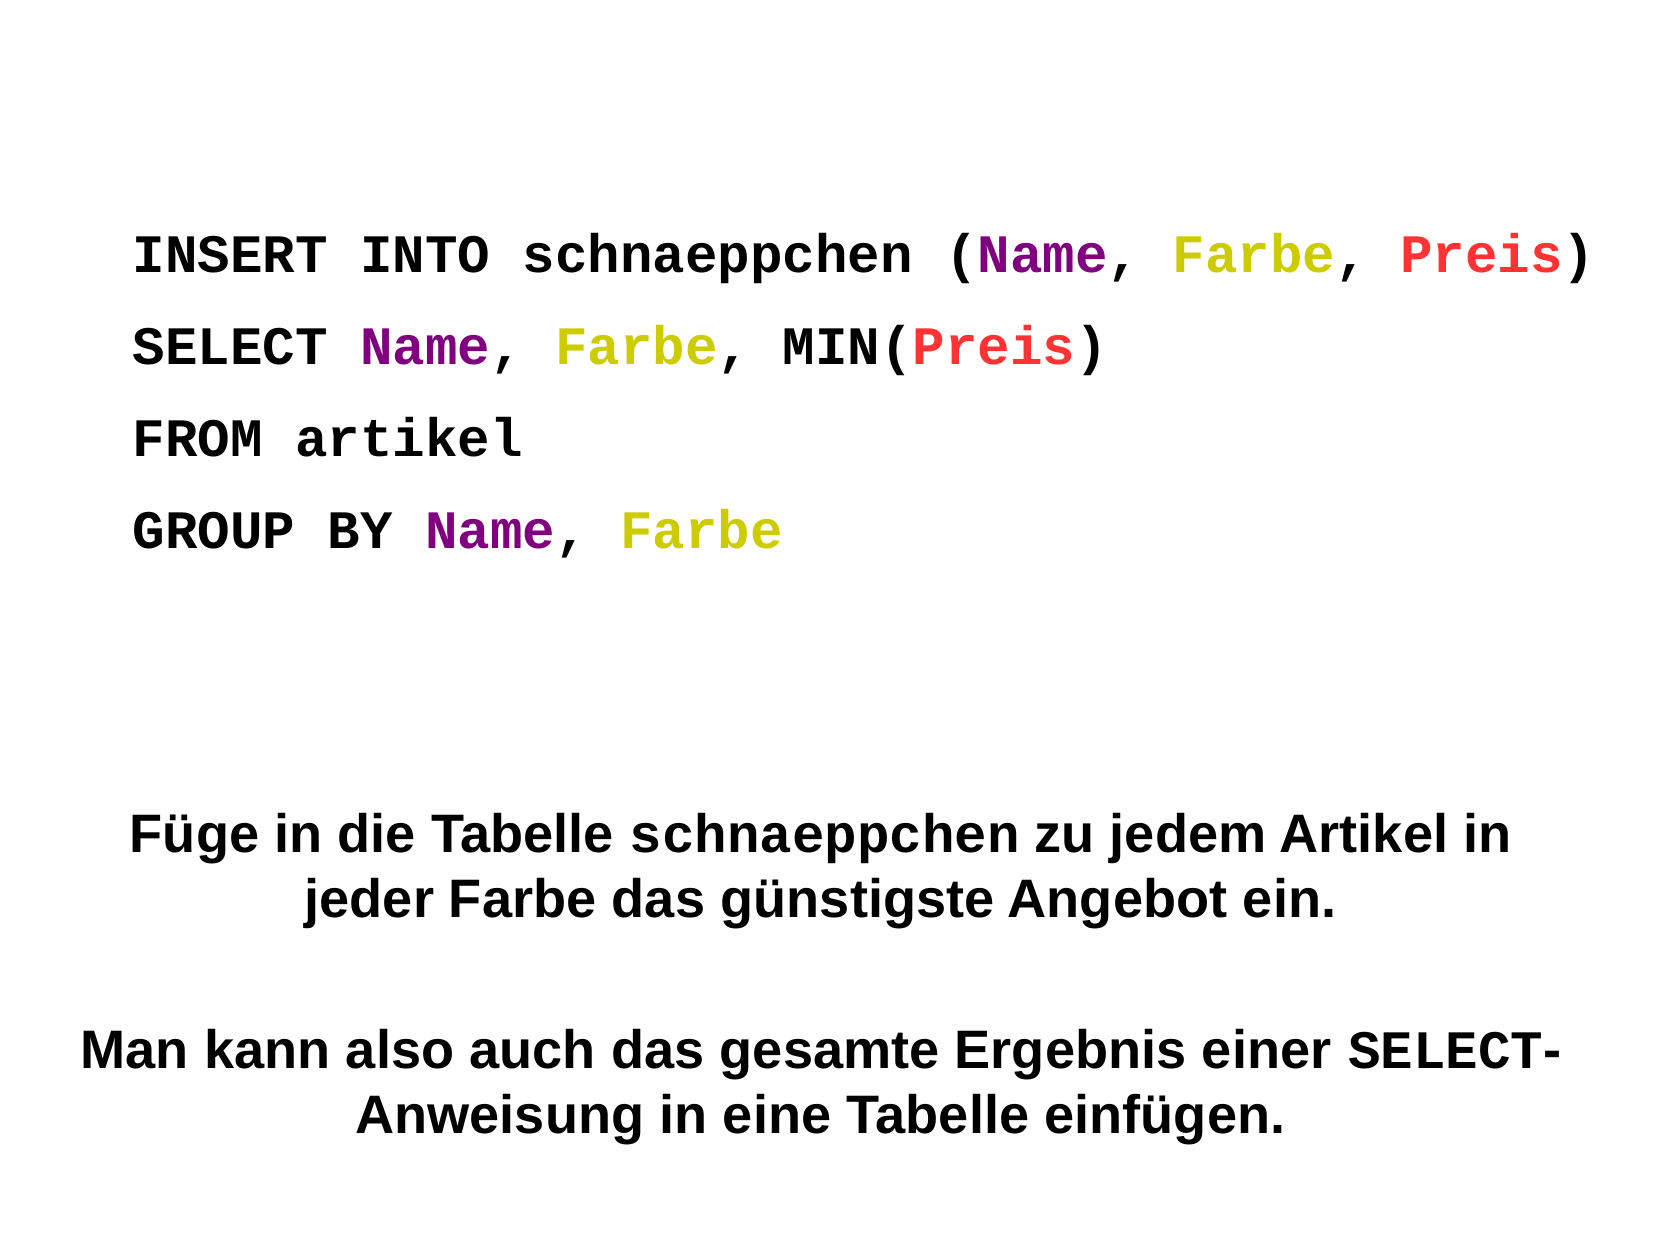

INSERT INTO schnaeppchen (Name, Farbe, Preis)
SELECT Name, Farbe, MIN(Preis)
FROM artikel
GROUP BY Name, Farbe
# Füge in die Tabelle schnaeppchen zu jedem Artikel in jeder Farbe das günstigste Angebot ein.
Man kann also auch das gesamte Ergebnis einer SELECT-Anweisung in eine Tabelle einfügen.